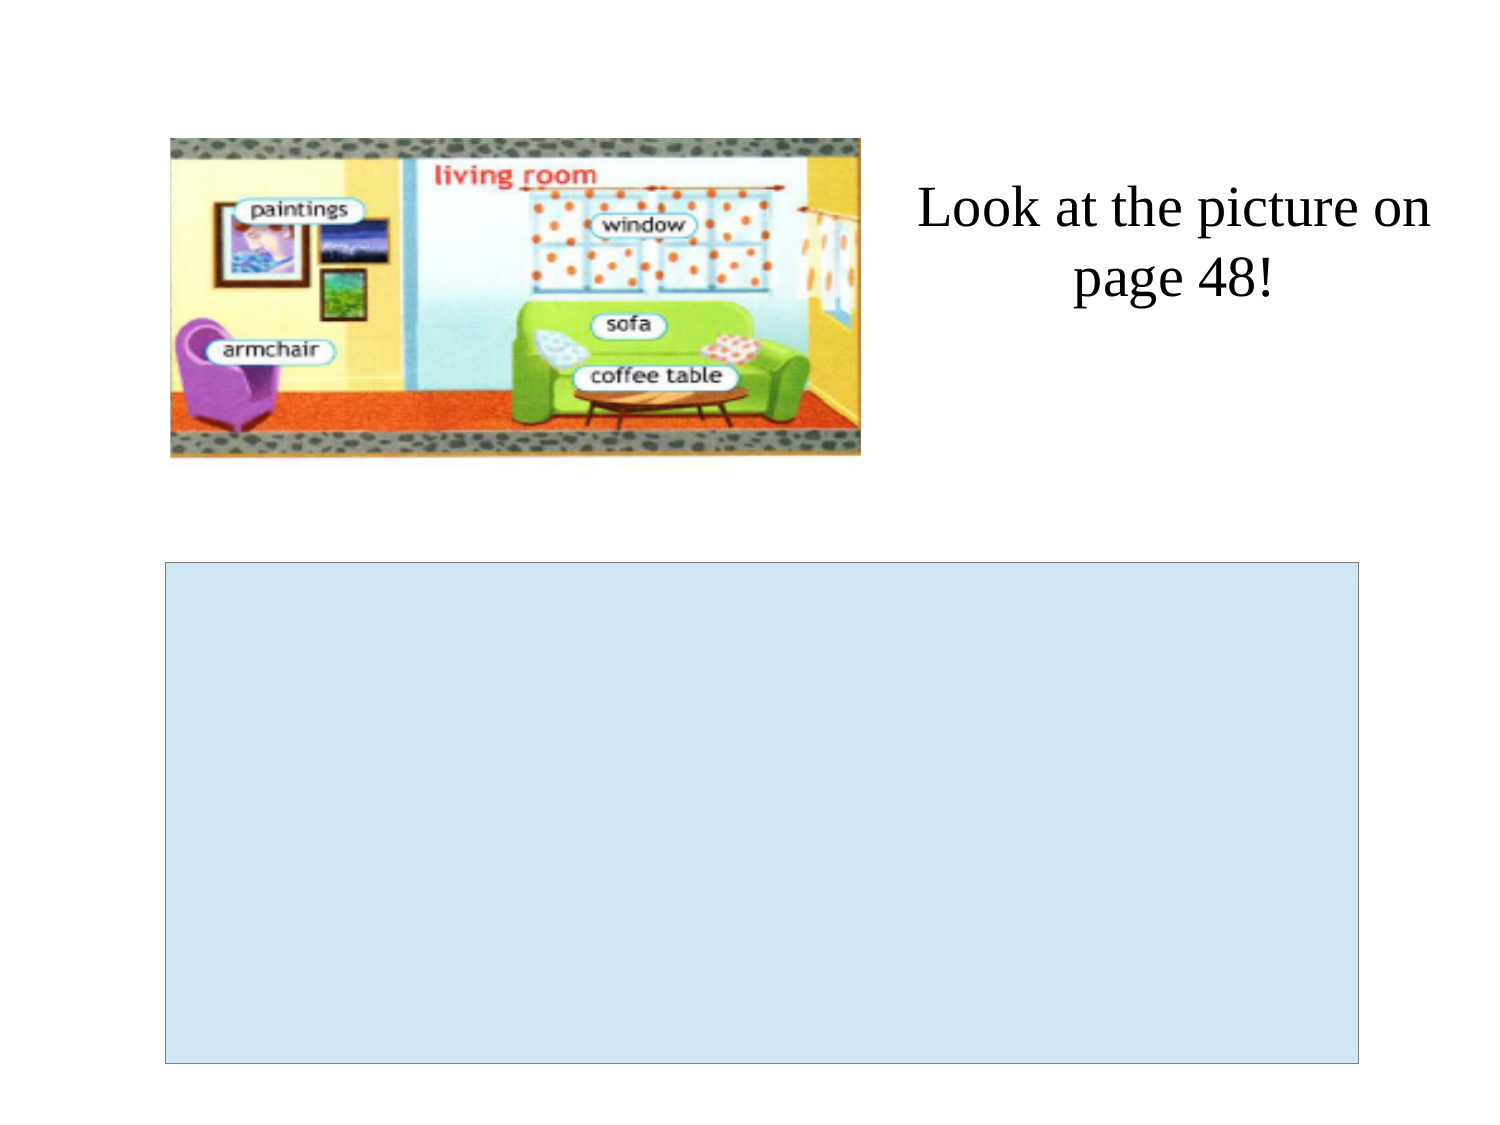

Look at the picture on page 48!